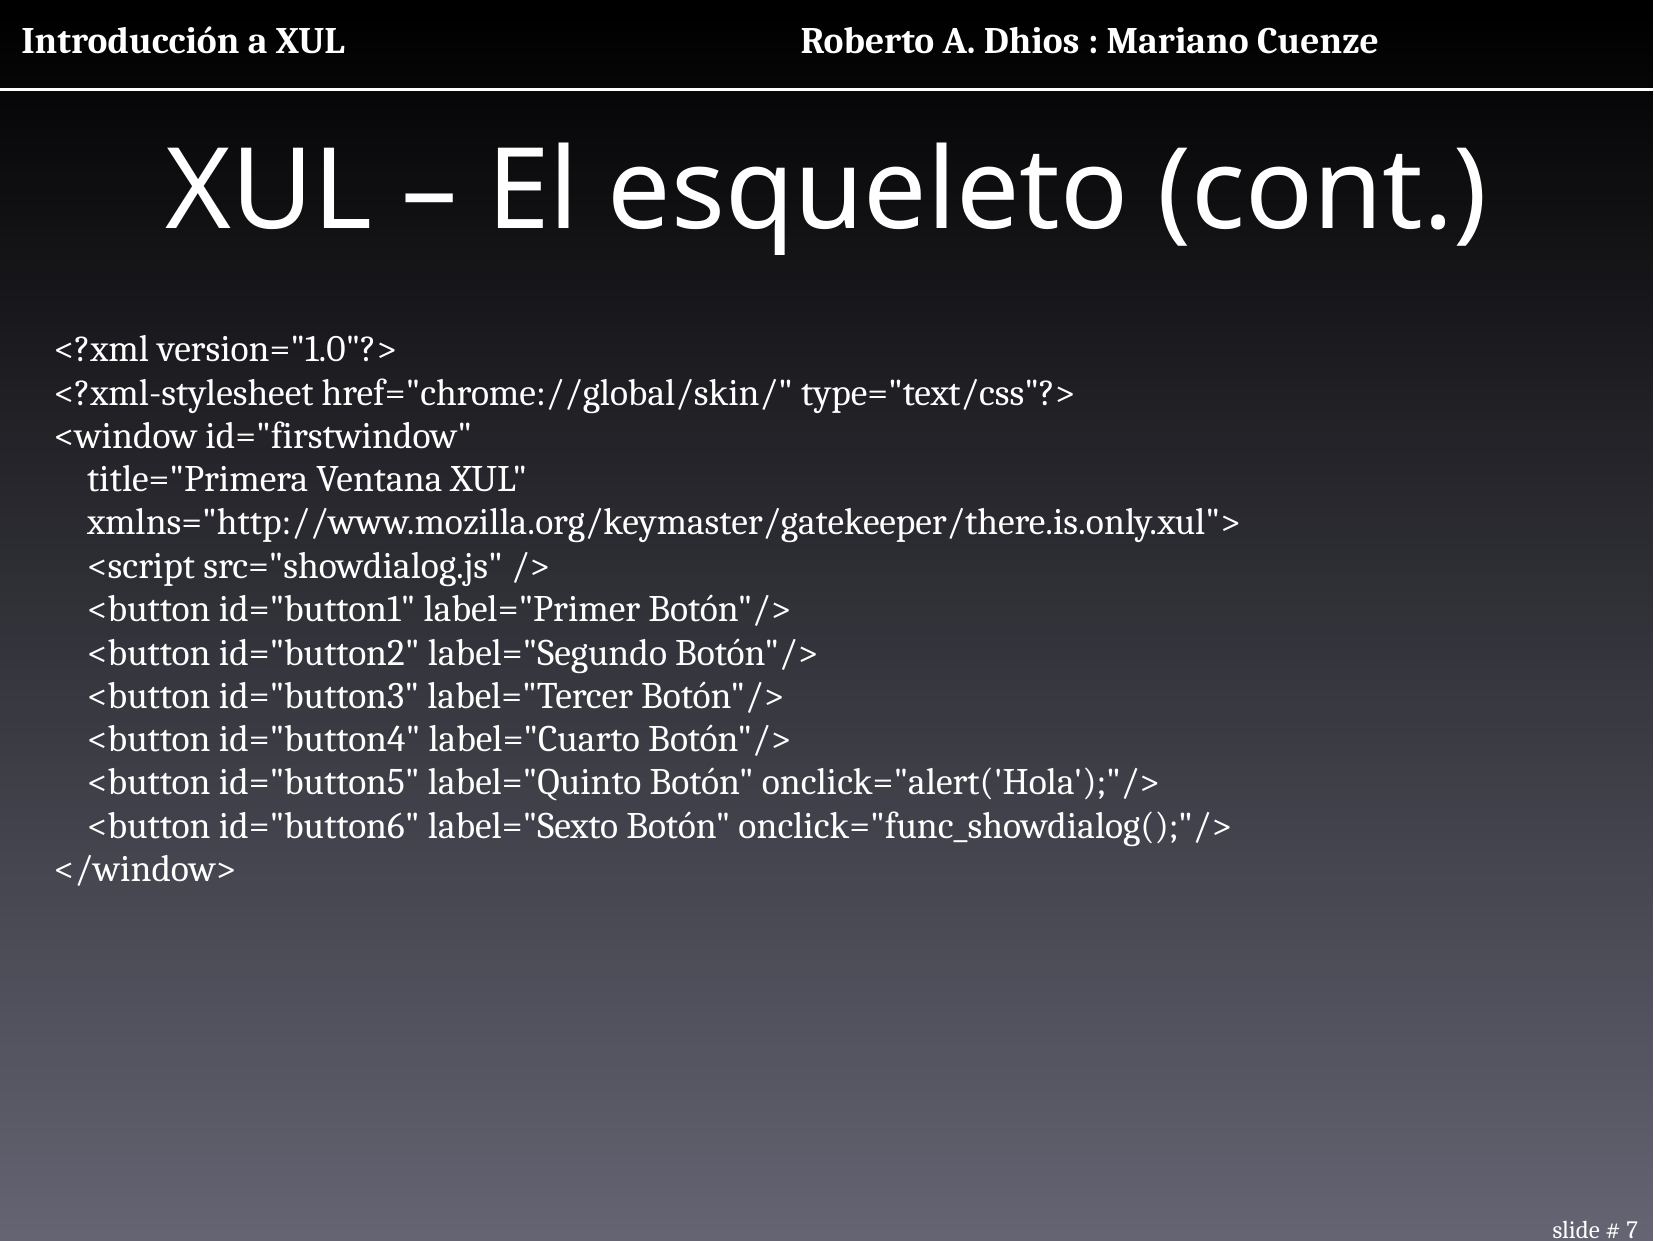

Introducción a XUL						 Roberto A. Dhios : Mariano Cuenze
# XUL – El esqueleto (cont.)
<?xml version="1.0"?>
<?xml-stylesheet href="chrome://global/skin/" type="text/css"?>
<window id="firstwindow"
 title="Primera Ventana XUL"
 xmlns="http://www.mozilla.org/keymaster/gatekeeper/there.is.only.xul">
 <script src="showdialog.js" />
 <button id="button1" label="Primer Botón"/>
 <button id="button2" label="Segundo Botón"/>
 <button id="button3" label="Tercer Botón"/>
 <button id="button4" label="Cuarto Botón"/>
 <button id="button5" label="Quinto Botón" onclick="alert('Hola');"/>
 <button id="button6" label="Sexto Botón" onclick="func_showdialog();"/>
</window>